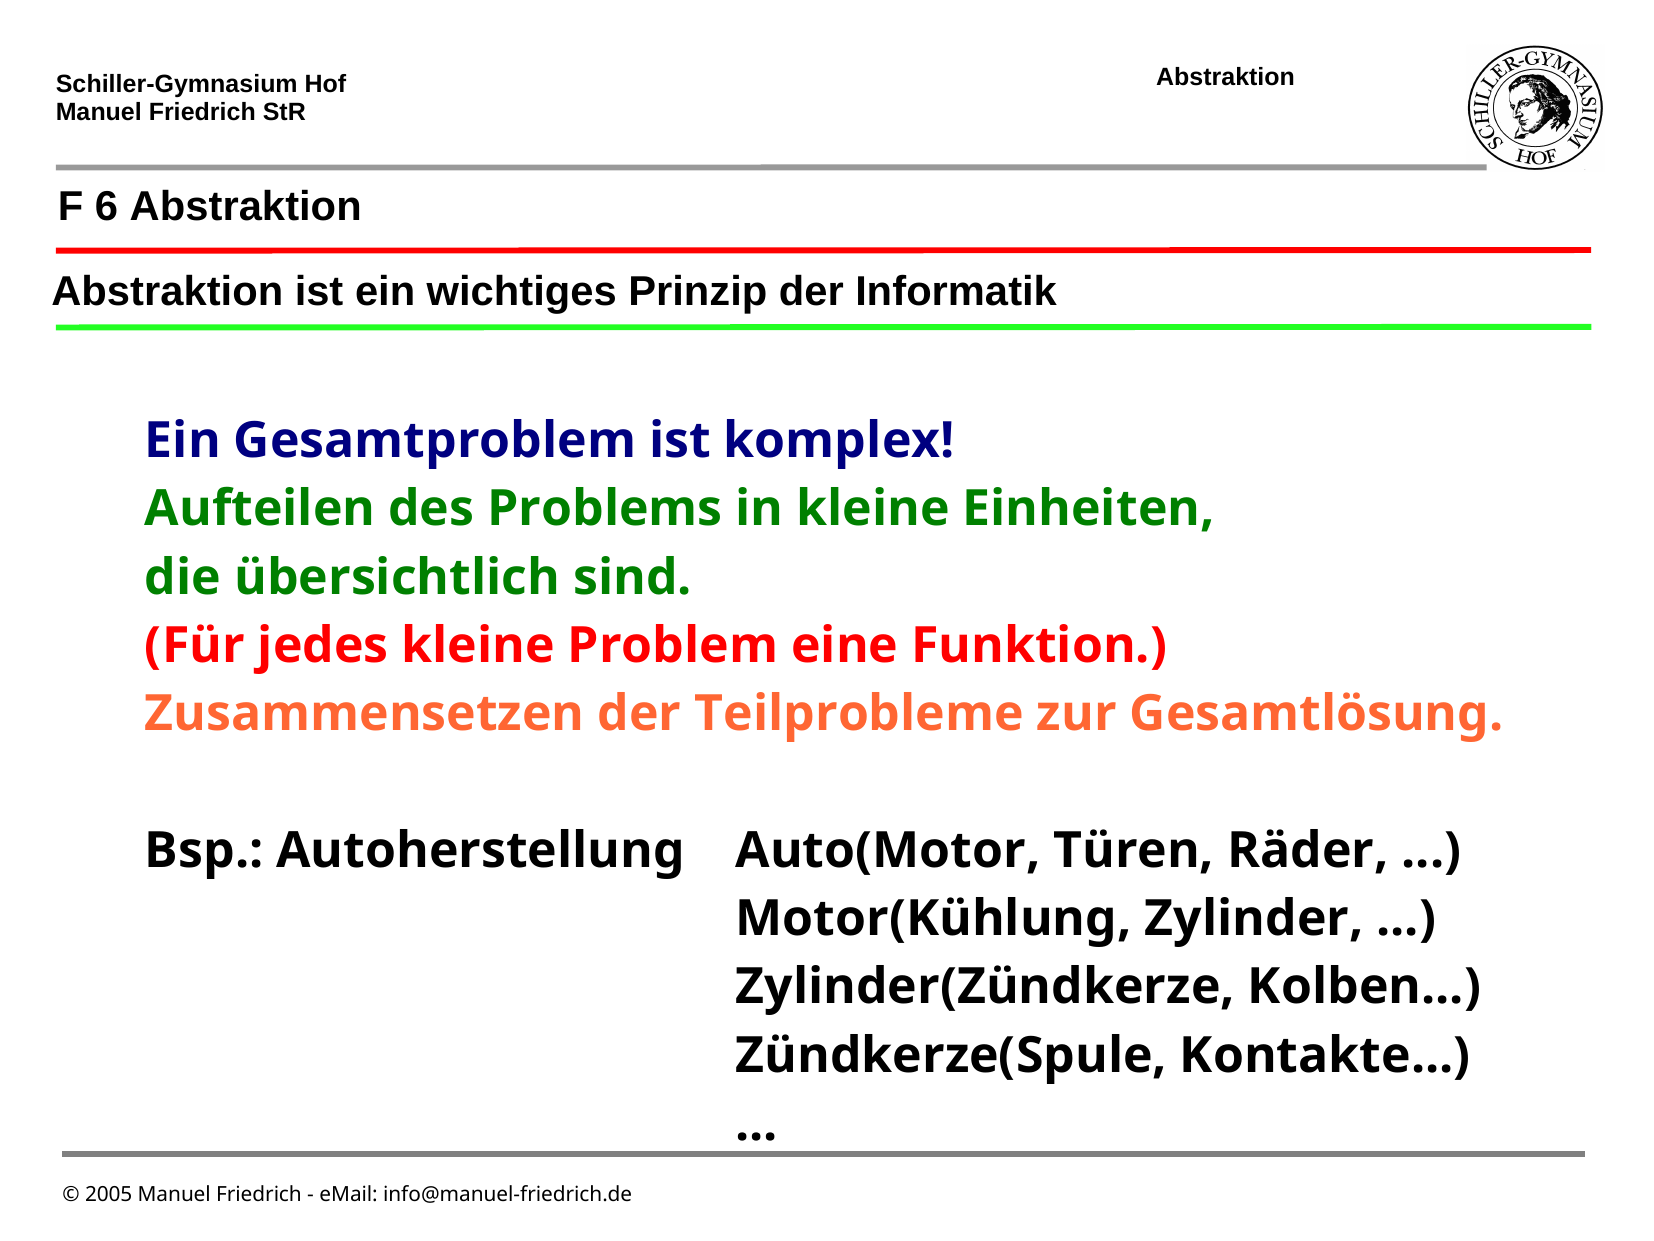

Abstraktion
Schiller-Gymnasium Hof
Manuel Friedrich StR
F 6 Abstraktion
Abstraktion ist ein wichtiges Prinzip der Informatik
Ein Gesamtproblem ist komplex!
Aufteilen des Problems in kleine Einheiten,
die übersichtlich sind.
(Für jedes kleine Problem eine Funktion.)
Zusammensetzen der Teilprobleme zur Gesamtlösung.
Bsp.: Autoherstellung 	Auto(Motor, Türen, Räder, ...)
								Motor(Kühlung, Zylinder, ...)
								Zylinder(Zündkerze, Kolben...)
								Zündkerze(Spule, Kontakte...)
								...
© 2005 Manuel Friedrich - eMail: info@manuel-friedrich.de